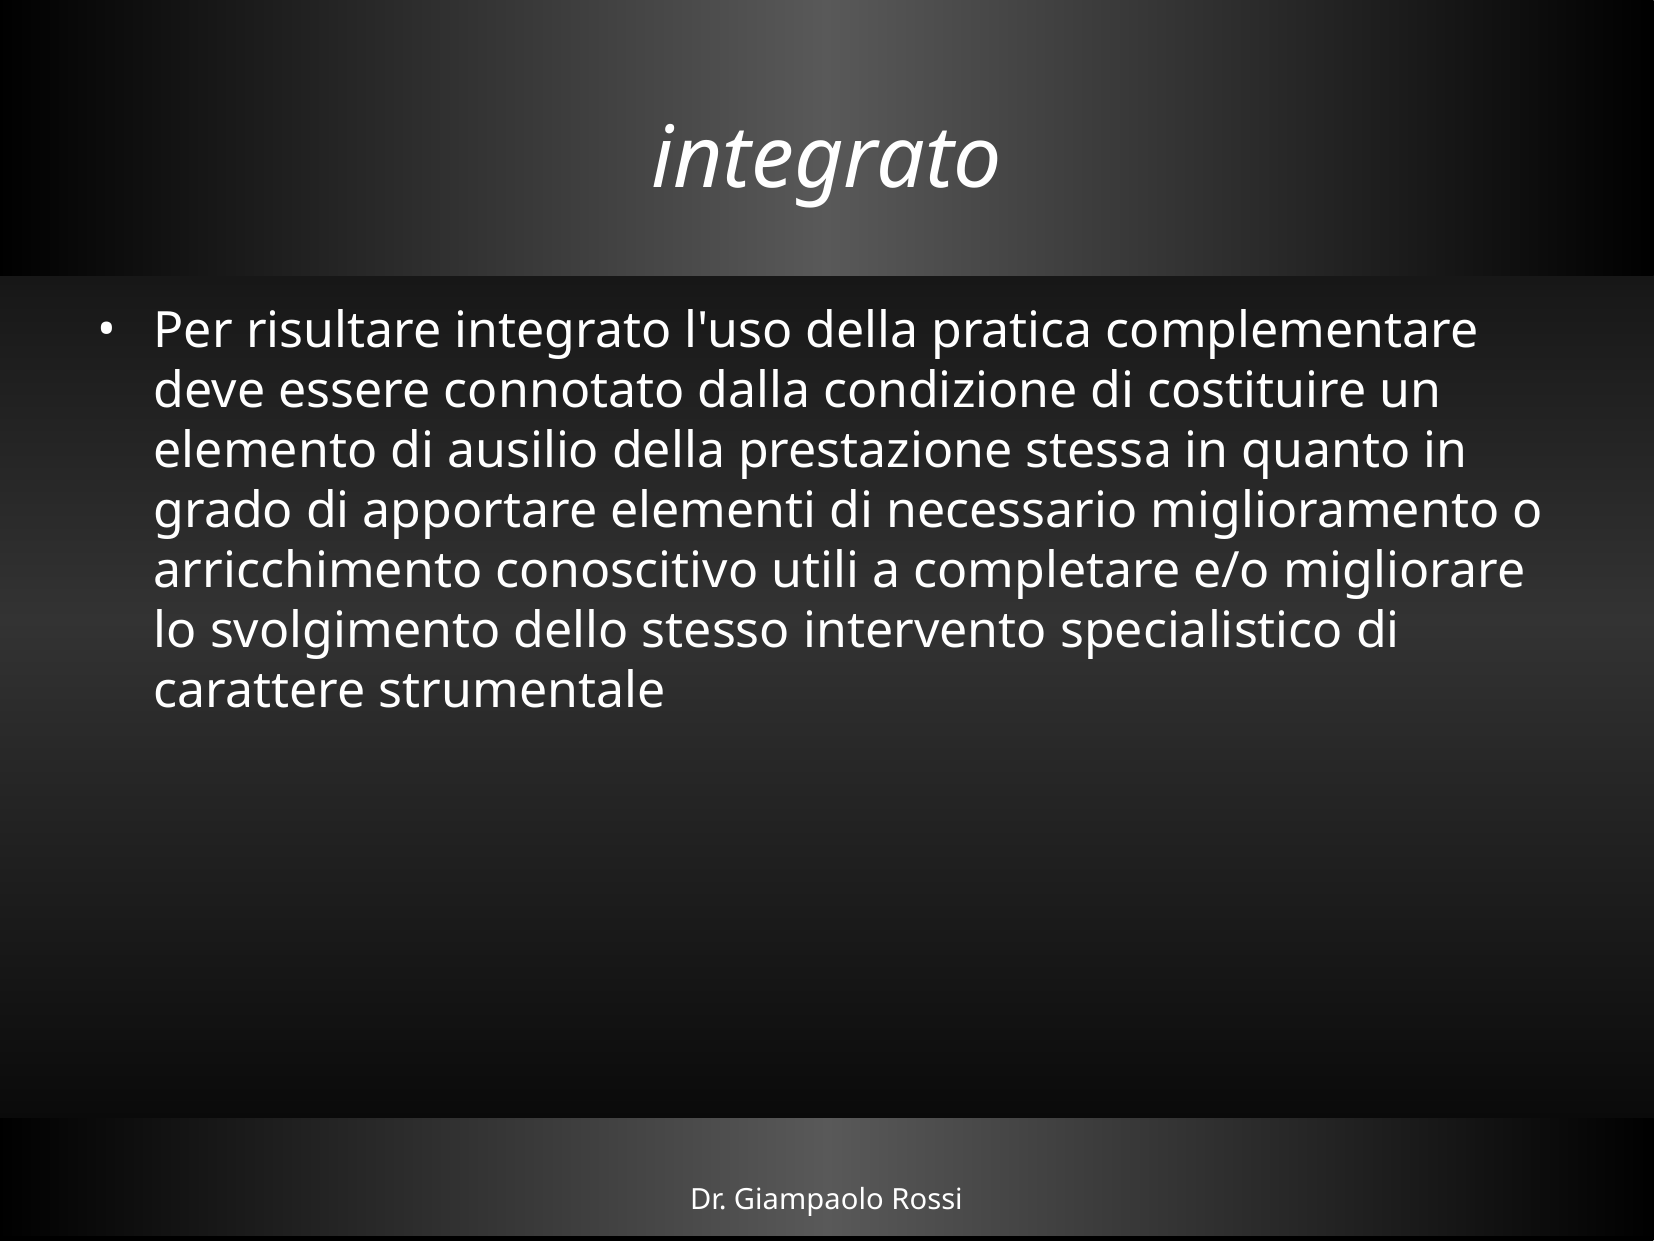

# integrato
Per risultare integrato l'uso della pratica complementare deve essere connotato dalla condizione di costituire un elemento di ausilio della prestazione stessa in quanto in grado di apportare elementi di necessario miglioramento o arricchimento conoscitivo utili a completare e/o migliorare lo svolgimento dello stesso intervento specialistico di carattere strumentale